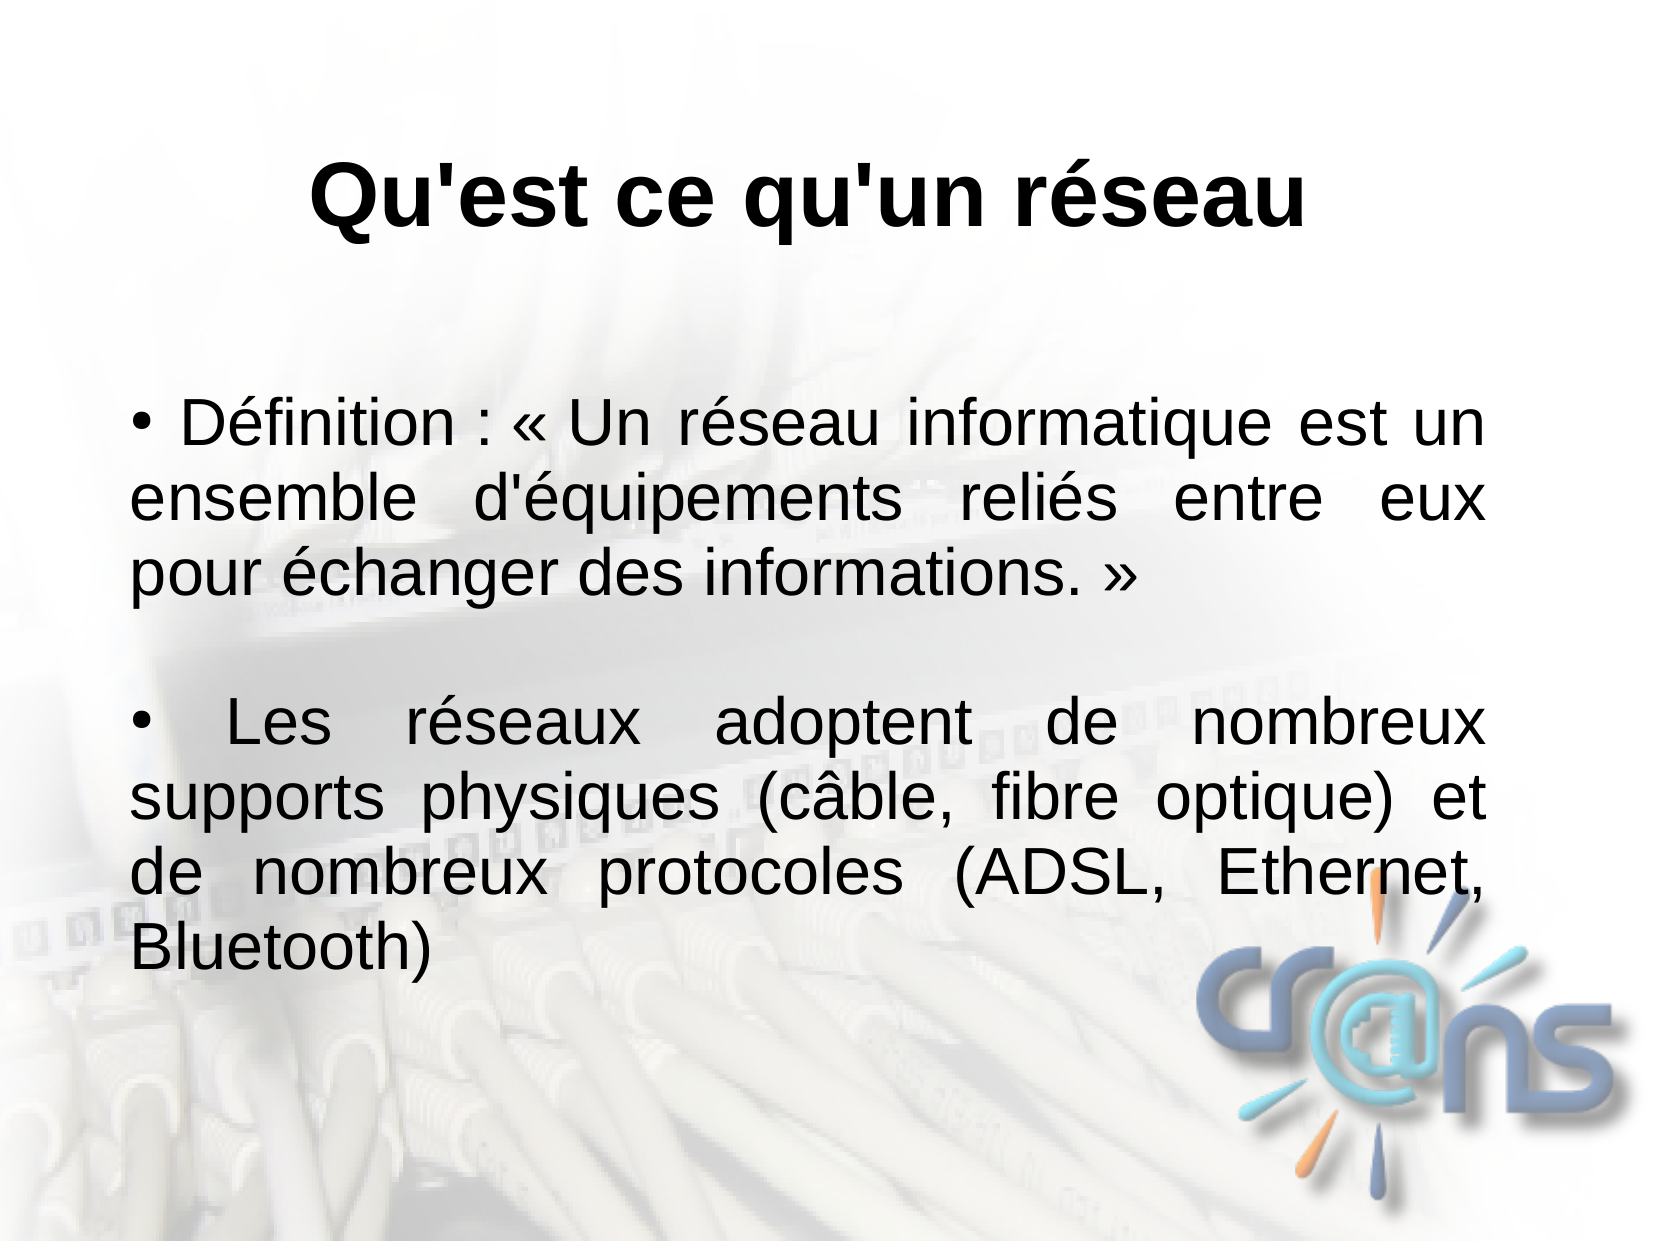

# Qu'est ce qu'un réseau
 Définition : « Un réseau informatique est un ensemble d'équipements reliés entre eux pour échanger des informations. »
 Les réseaux adoptent de nombreux supports physiques (câble, fibre optique) et de nombreux protocoles (ADSL, Ethernet, Bluetooth)